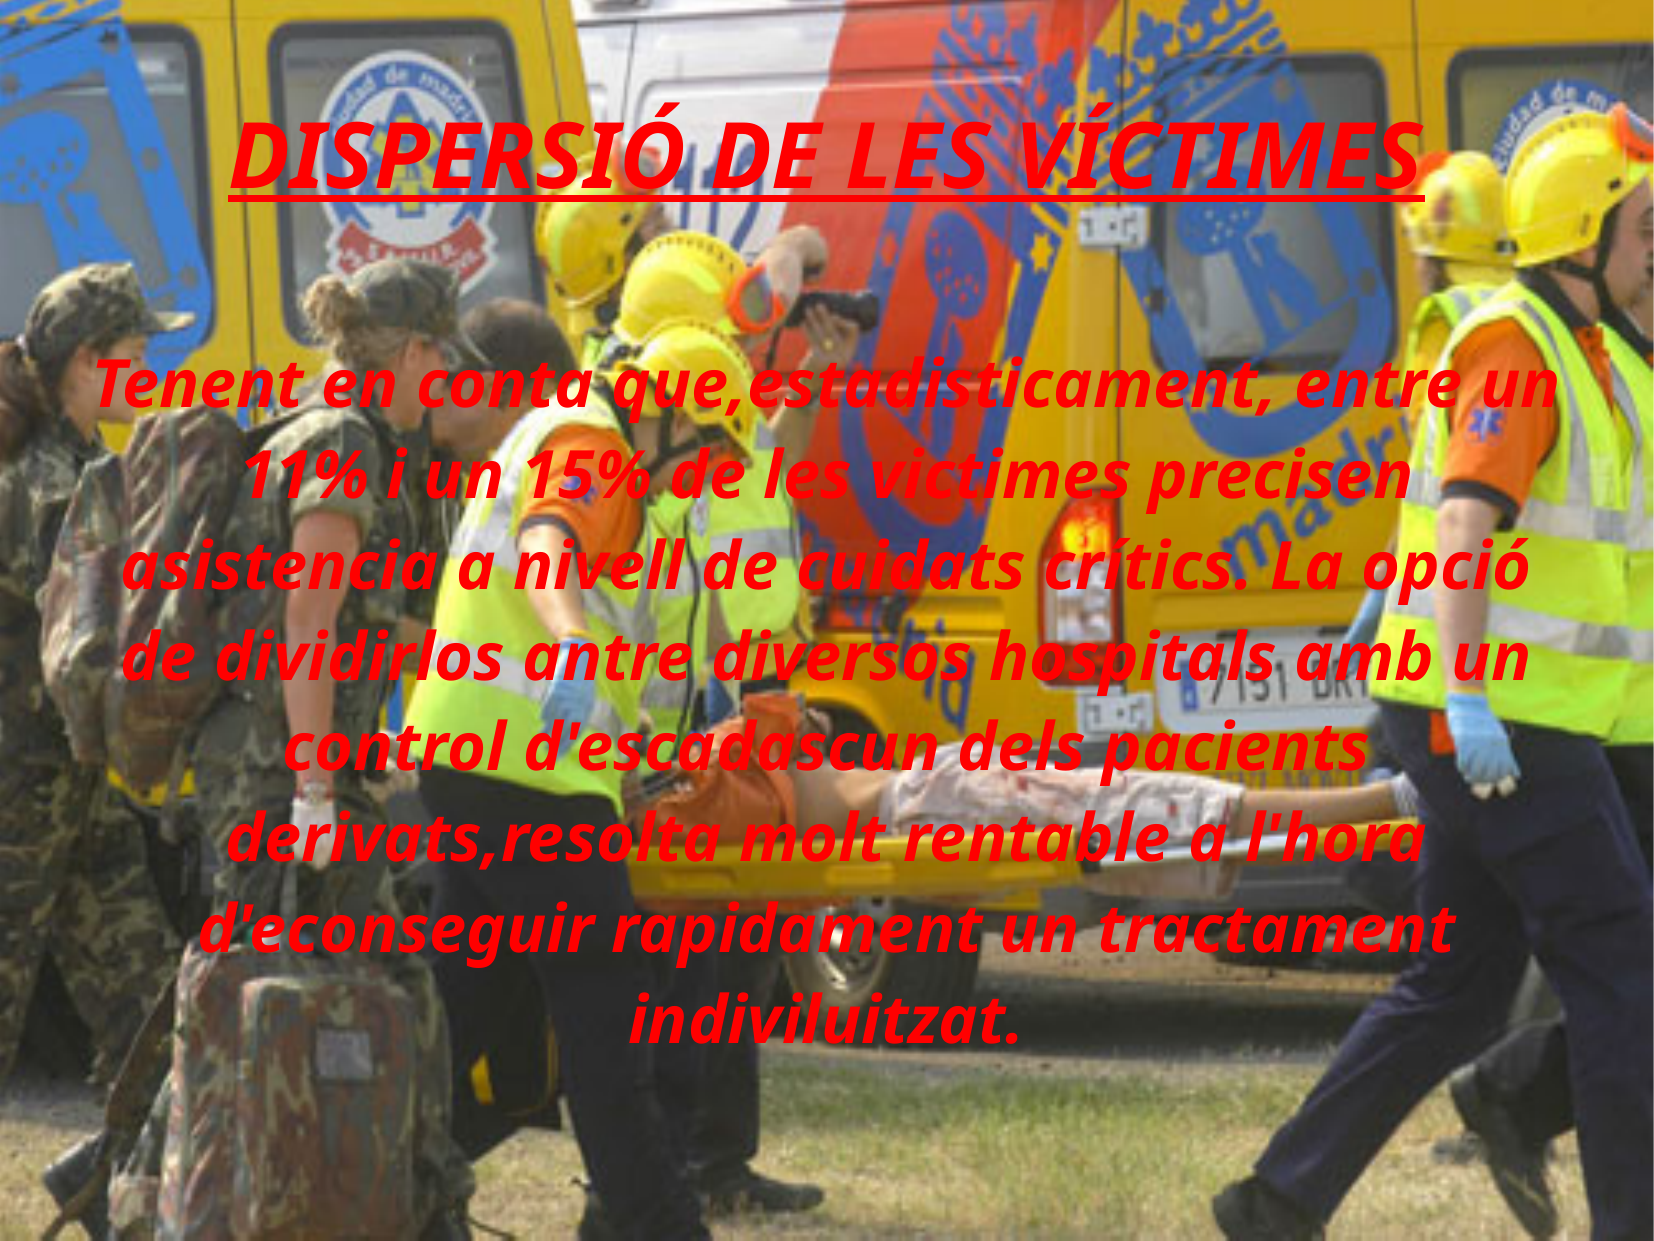

# DISPERSIÓ DE LES VÍCTIMES
Tenent en conta que,estadisticament, entre un 11% i un 15% de les victimes precisen asistencia a nivell de cuidats crítics. La opció de dividirlos antre diversos hospitals amb un control d'escadascun dels pacients derivats,resolta molt rentable a l'hora d'econseguir rapidament un tractament indiviluitzat.